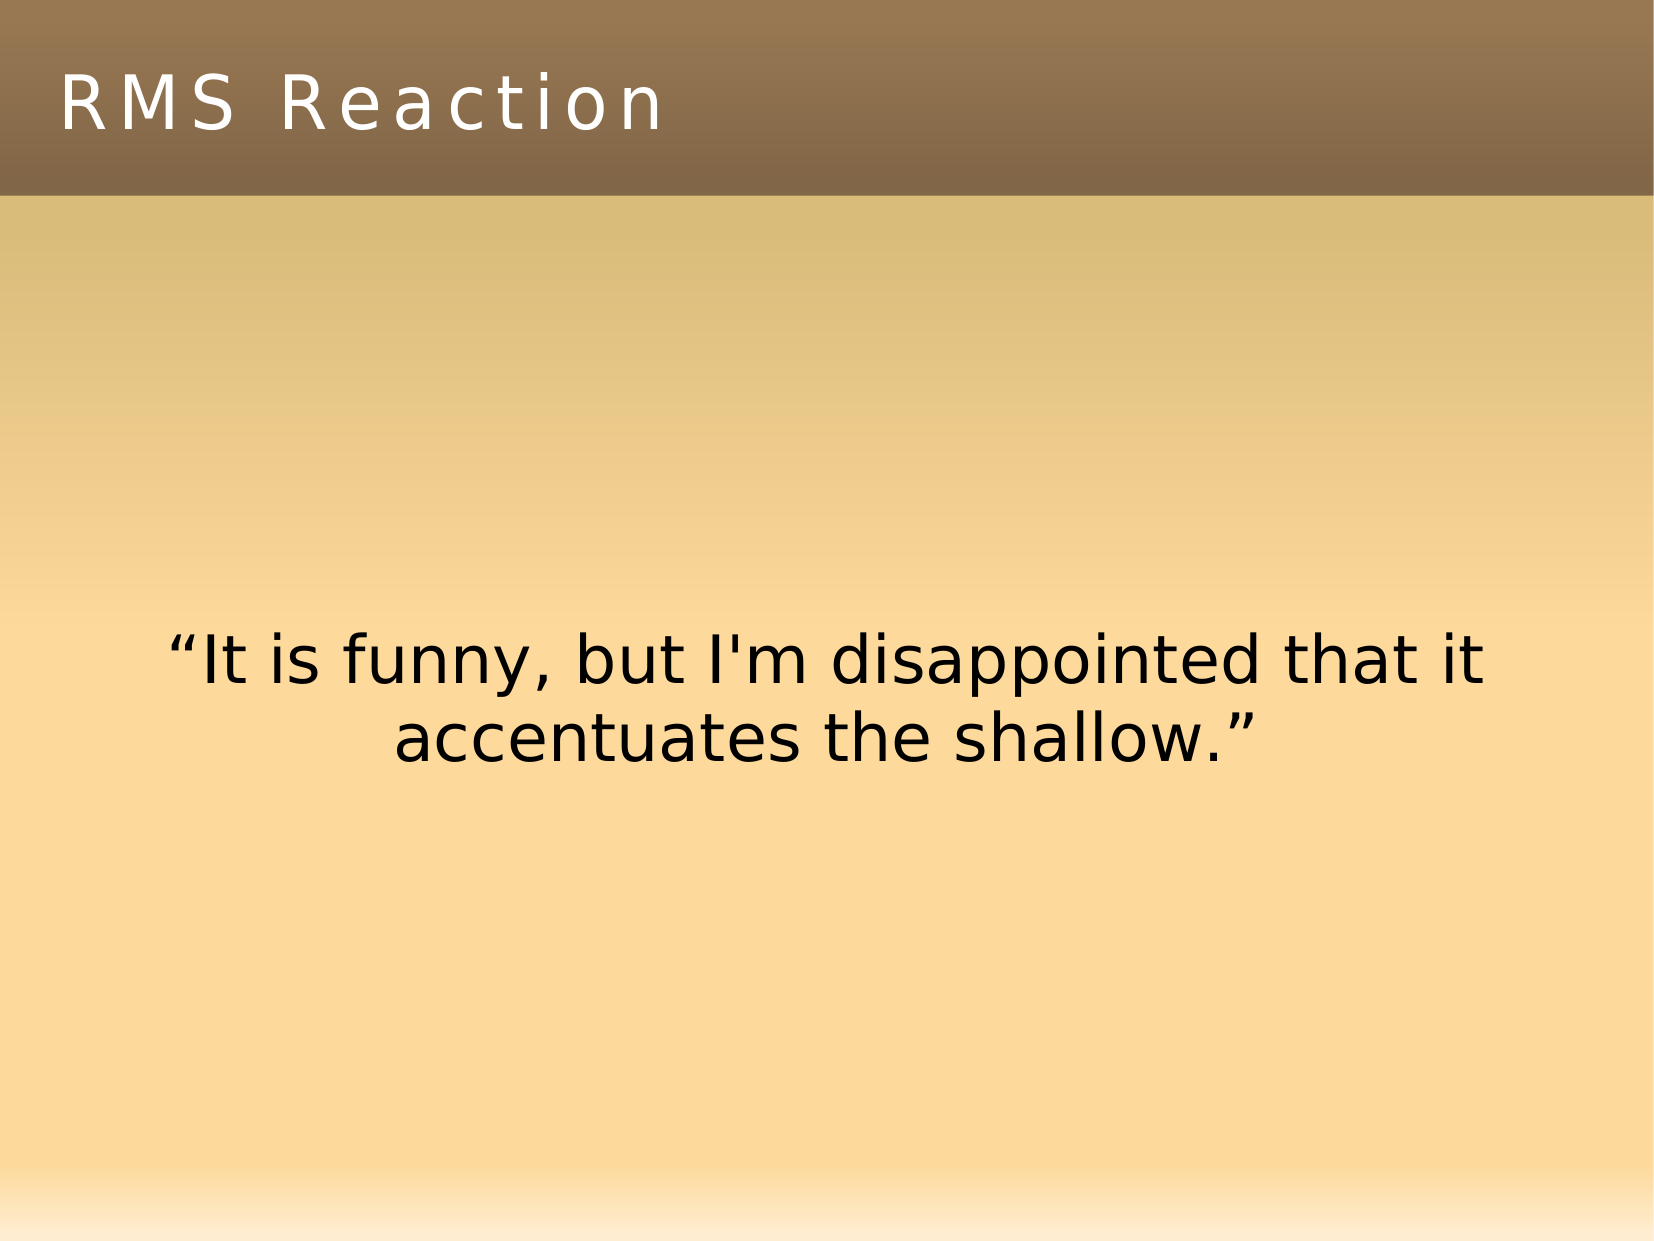

# RMS Reaction
“It is funny, but I'm disappointed that it accentuates the shallow.”